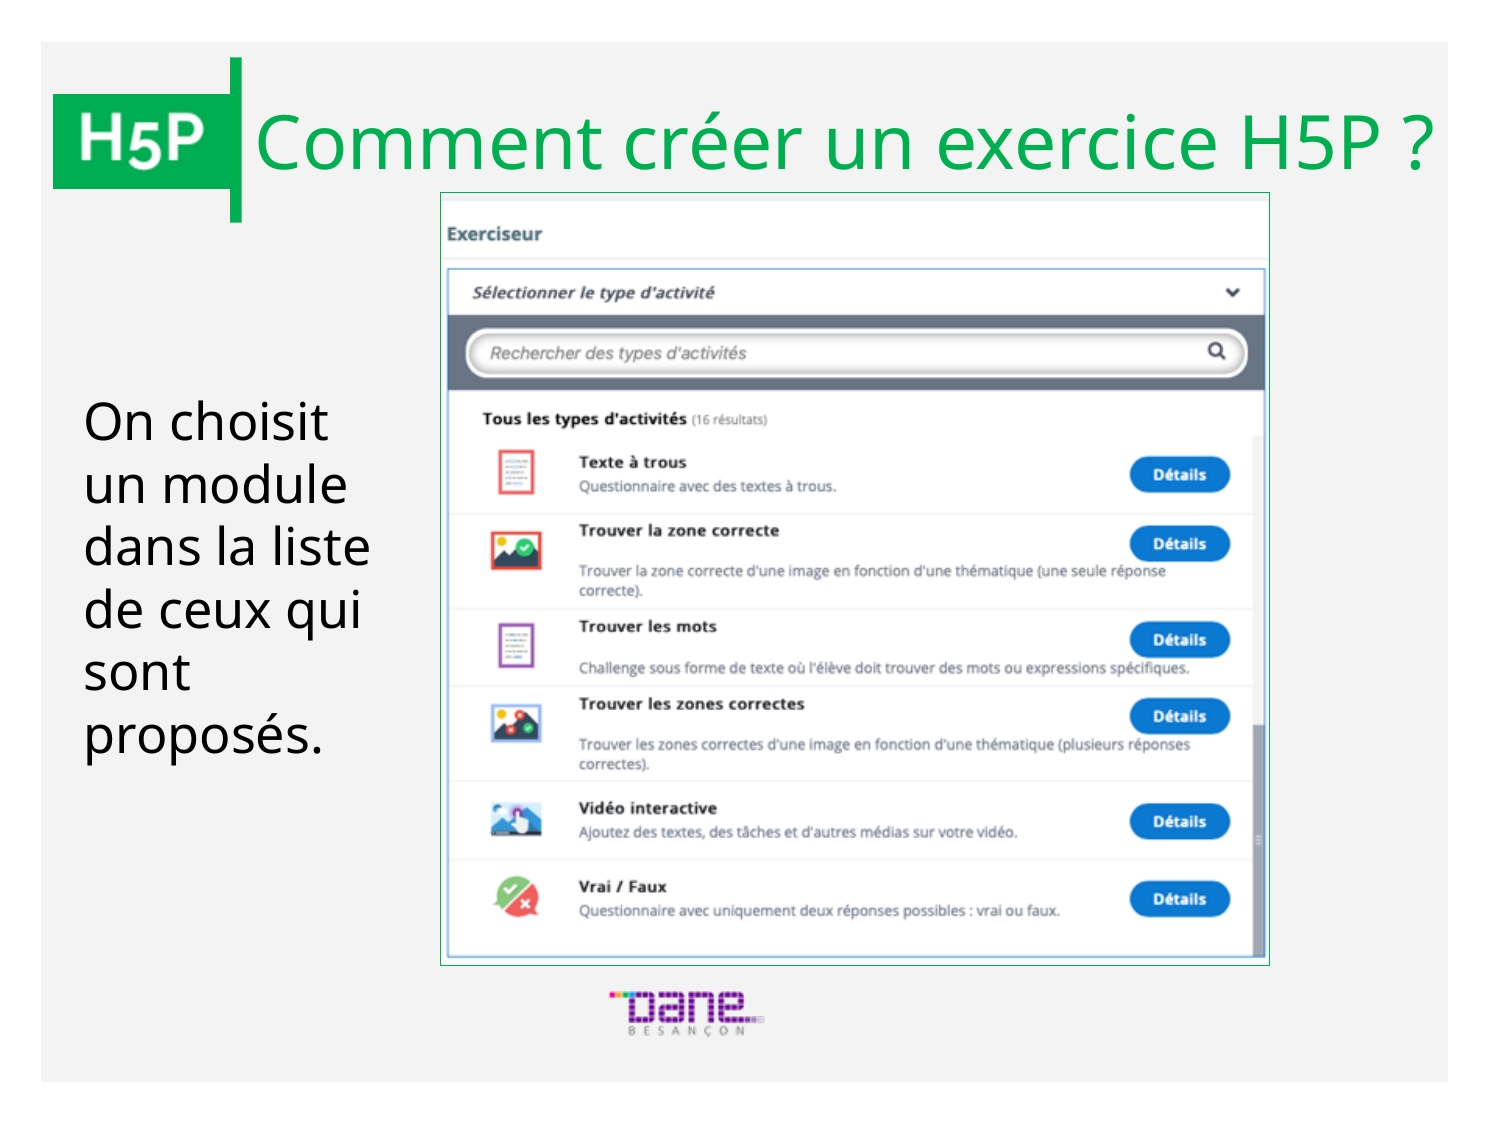

Comment créer un exercice H5P ?
On choisit un module dans la liste de ceux qui sont proposés.